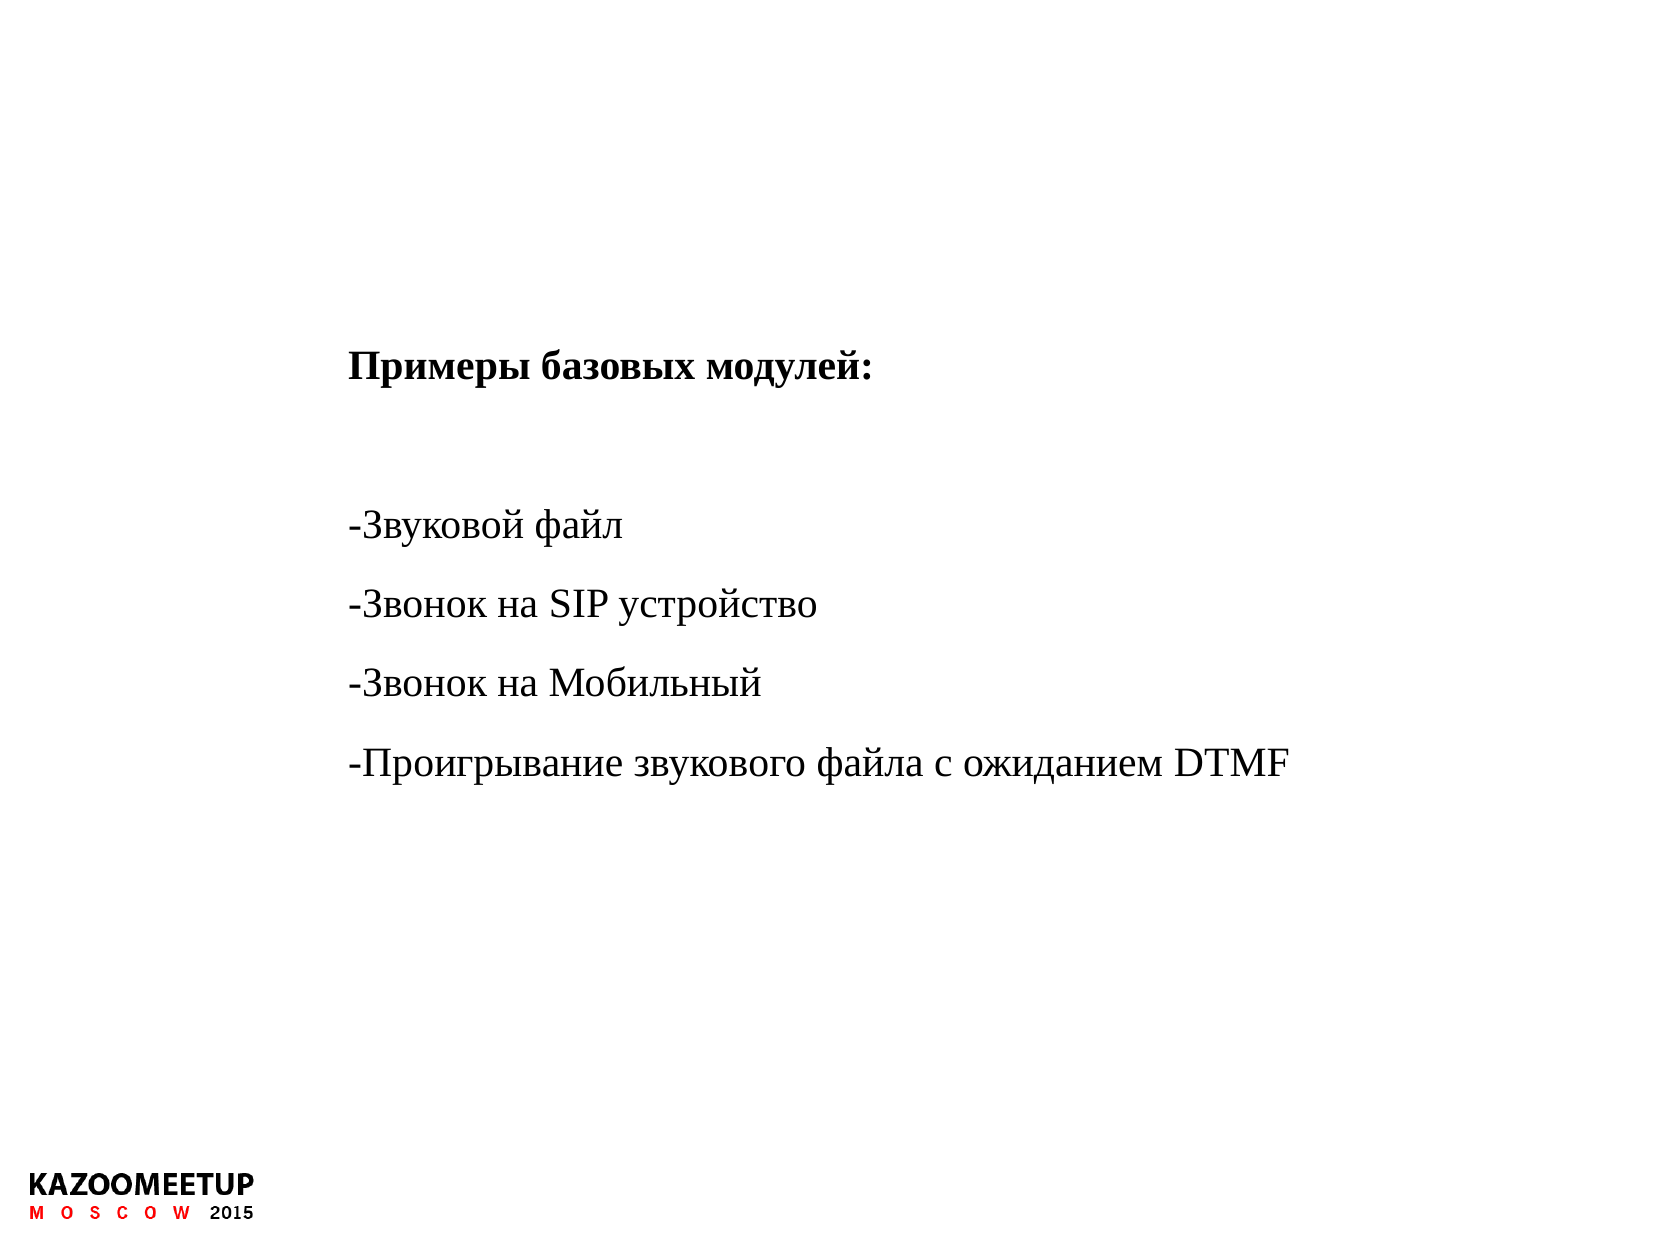

# Примеры базовых модулей:
-Звуковой файл
-Звонок на SIP устройство
-Звонок на Мобильный
-Проигрывание звукового файла с ожиданием DTMF